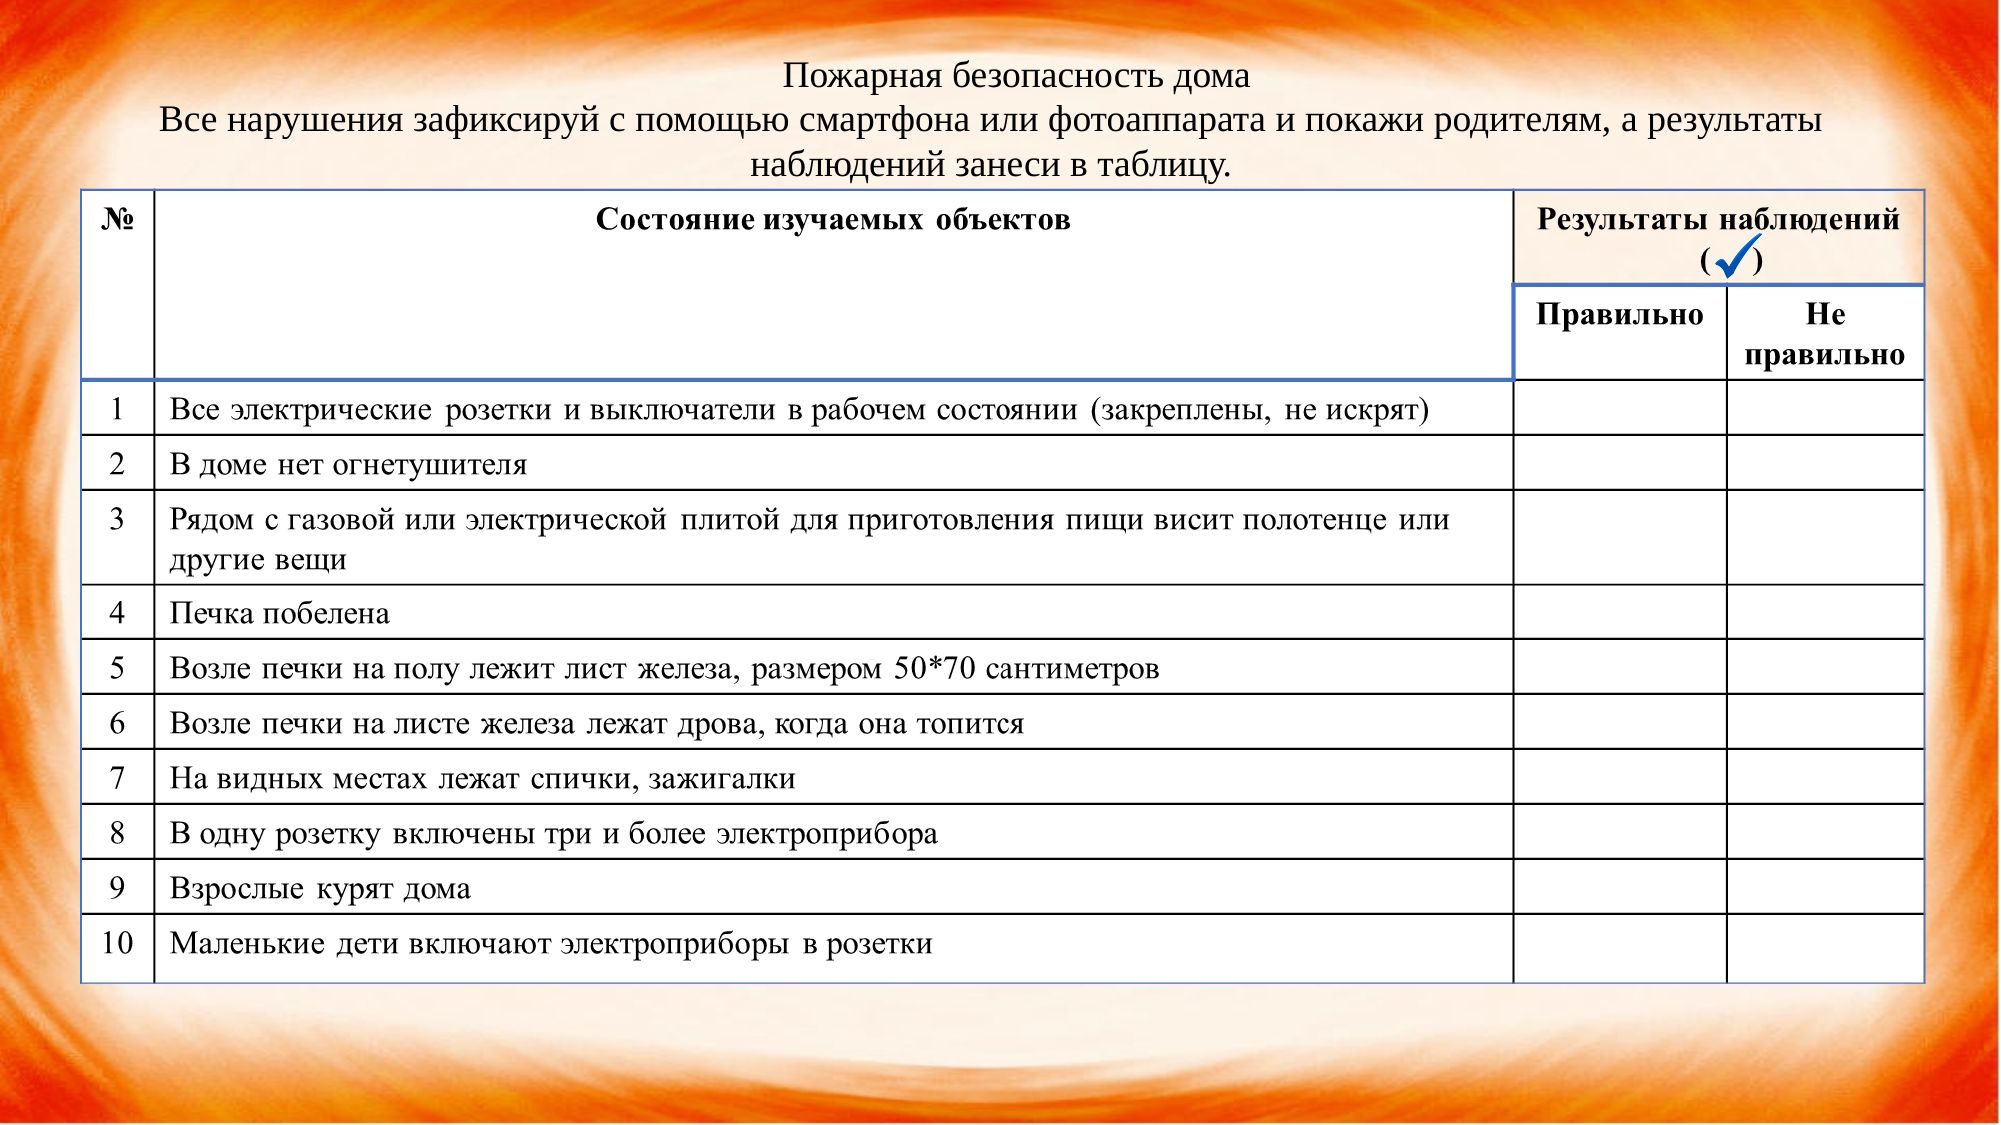

Пожарная безопасность дома
Все нарушения зафиксируй с помощью смартфона или фотоаппарата и покажи родителям, а результаты наблюдений занеси в таблицу.